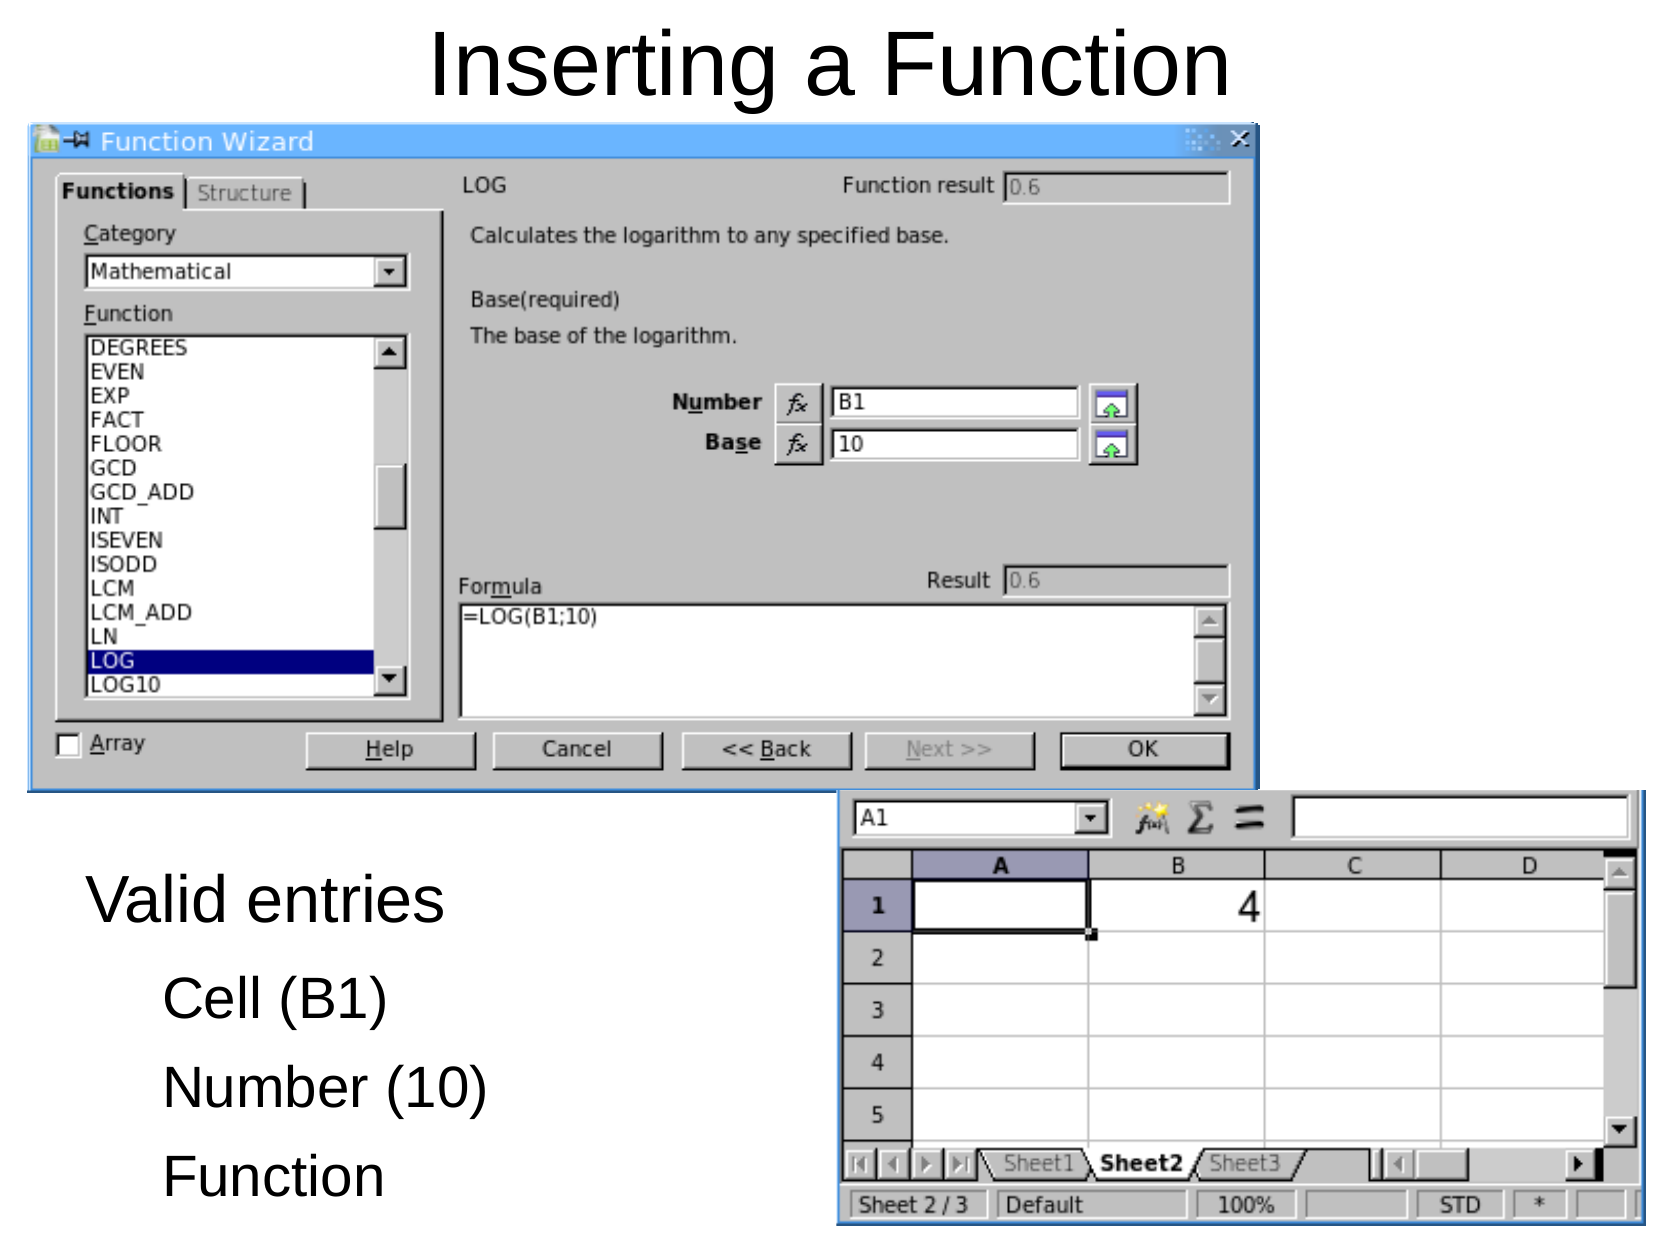

# Inserting a Function
Valid entries
Cell (B1)
Number (10)
Function